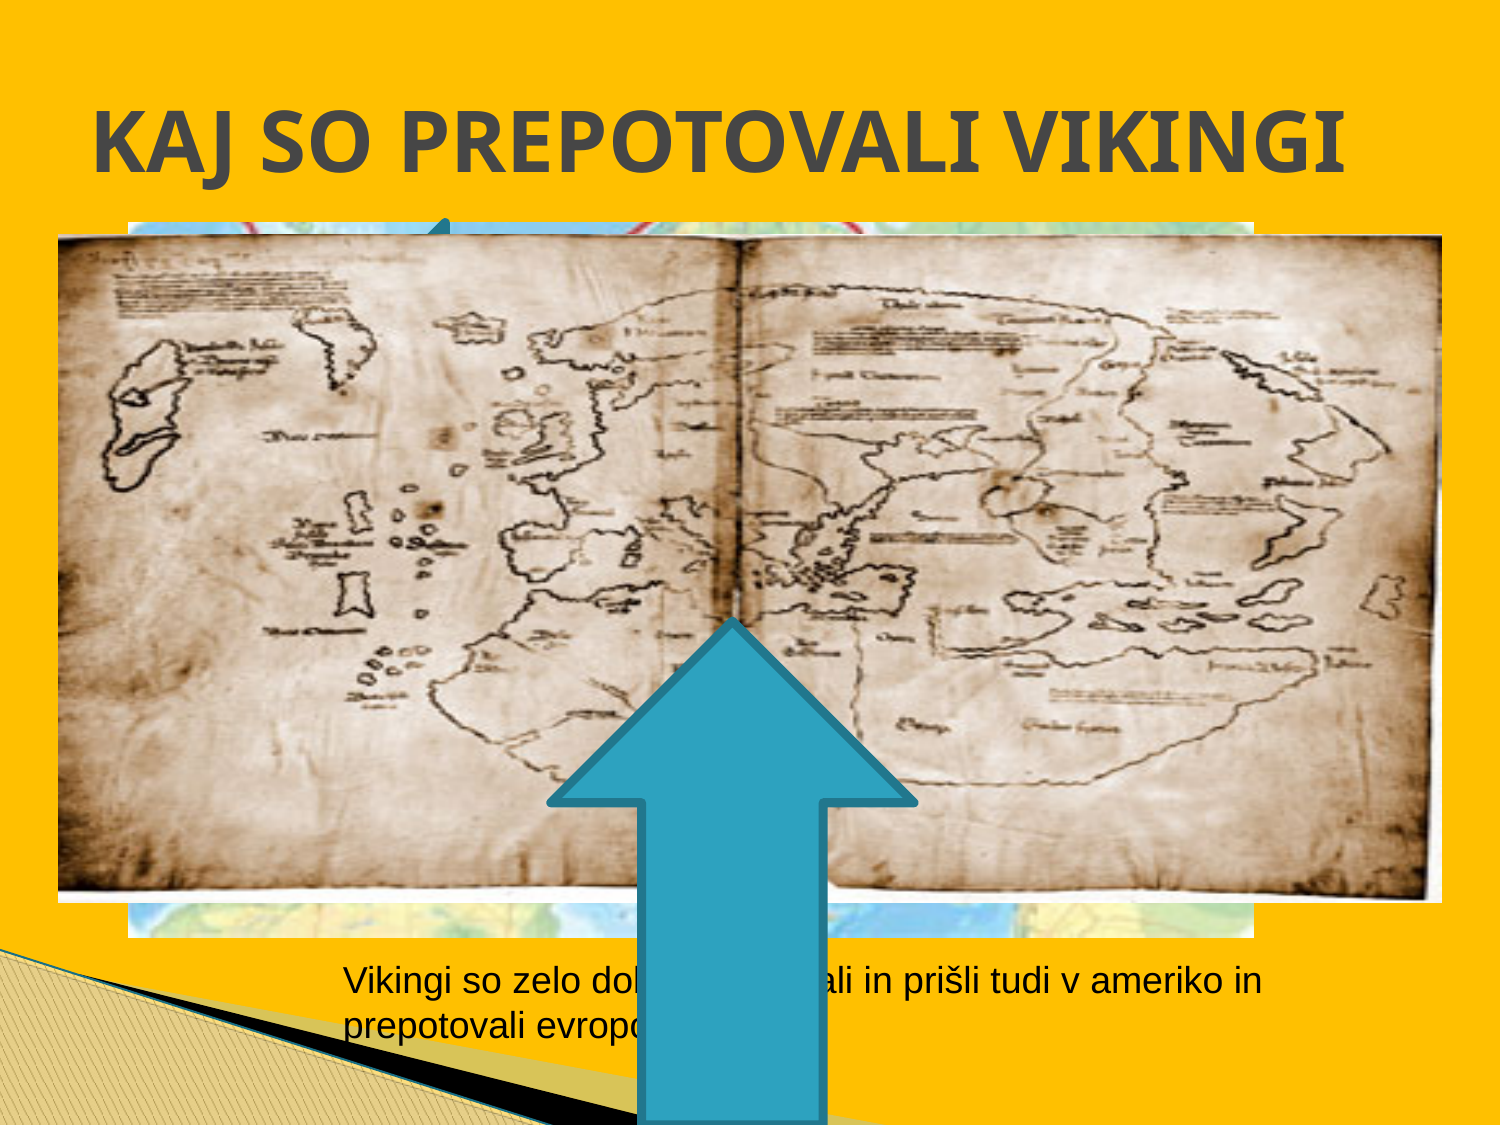

KAJ SO PREPOTOVALI VIKINGI
#
Vikingi so zelo dobro razikovali in prišli tudi v ameriko in prepotovali evropo